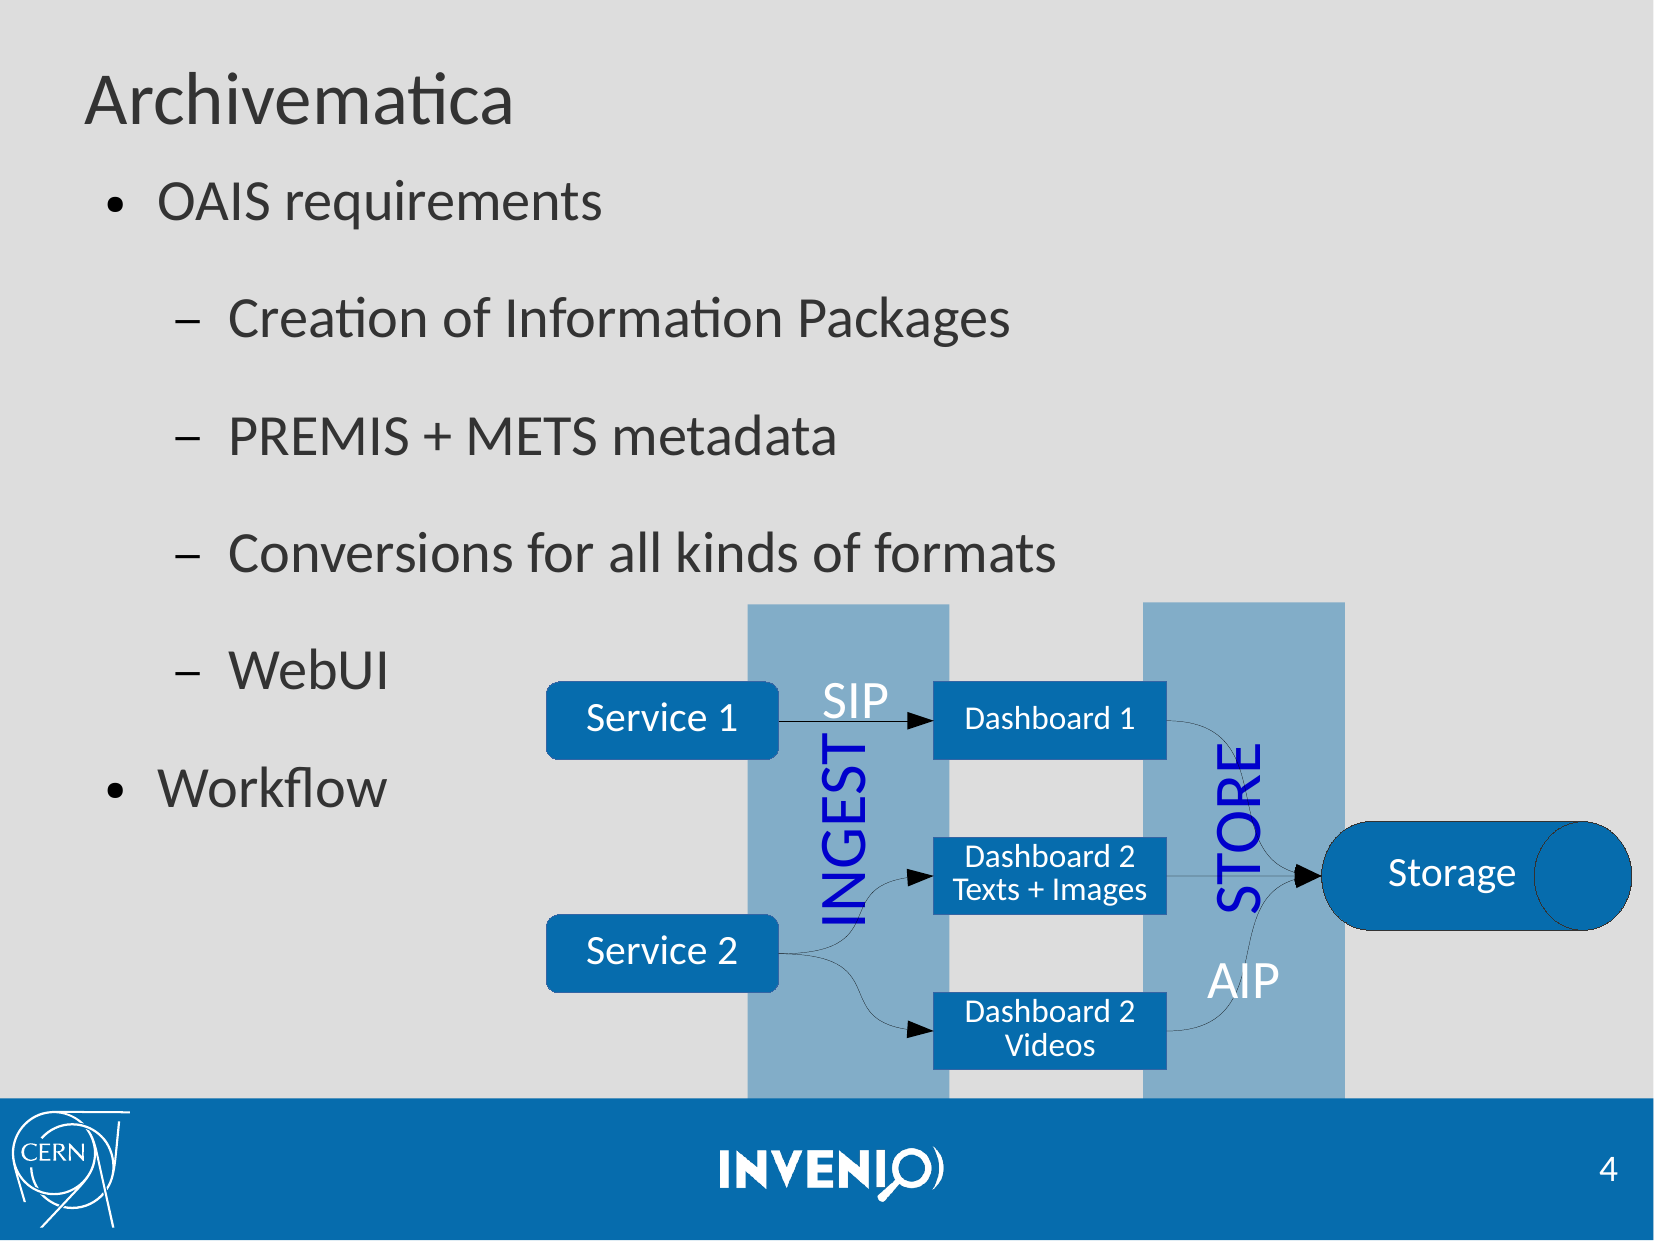

# Archivematica
OAIS requirements
Creation of Information Packages
PREMIS + METS metadata
Conversions for all kinds of formats
WebUI
Workflow
Service 1
Dashboard 1
 STORE
 INGEST
Storage
Dashboard 2
Texts + Images
Service 2
Dashboard 2
Videos
4